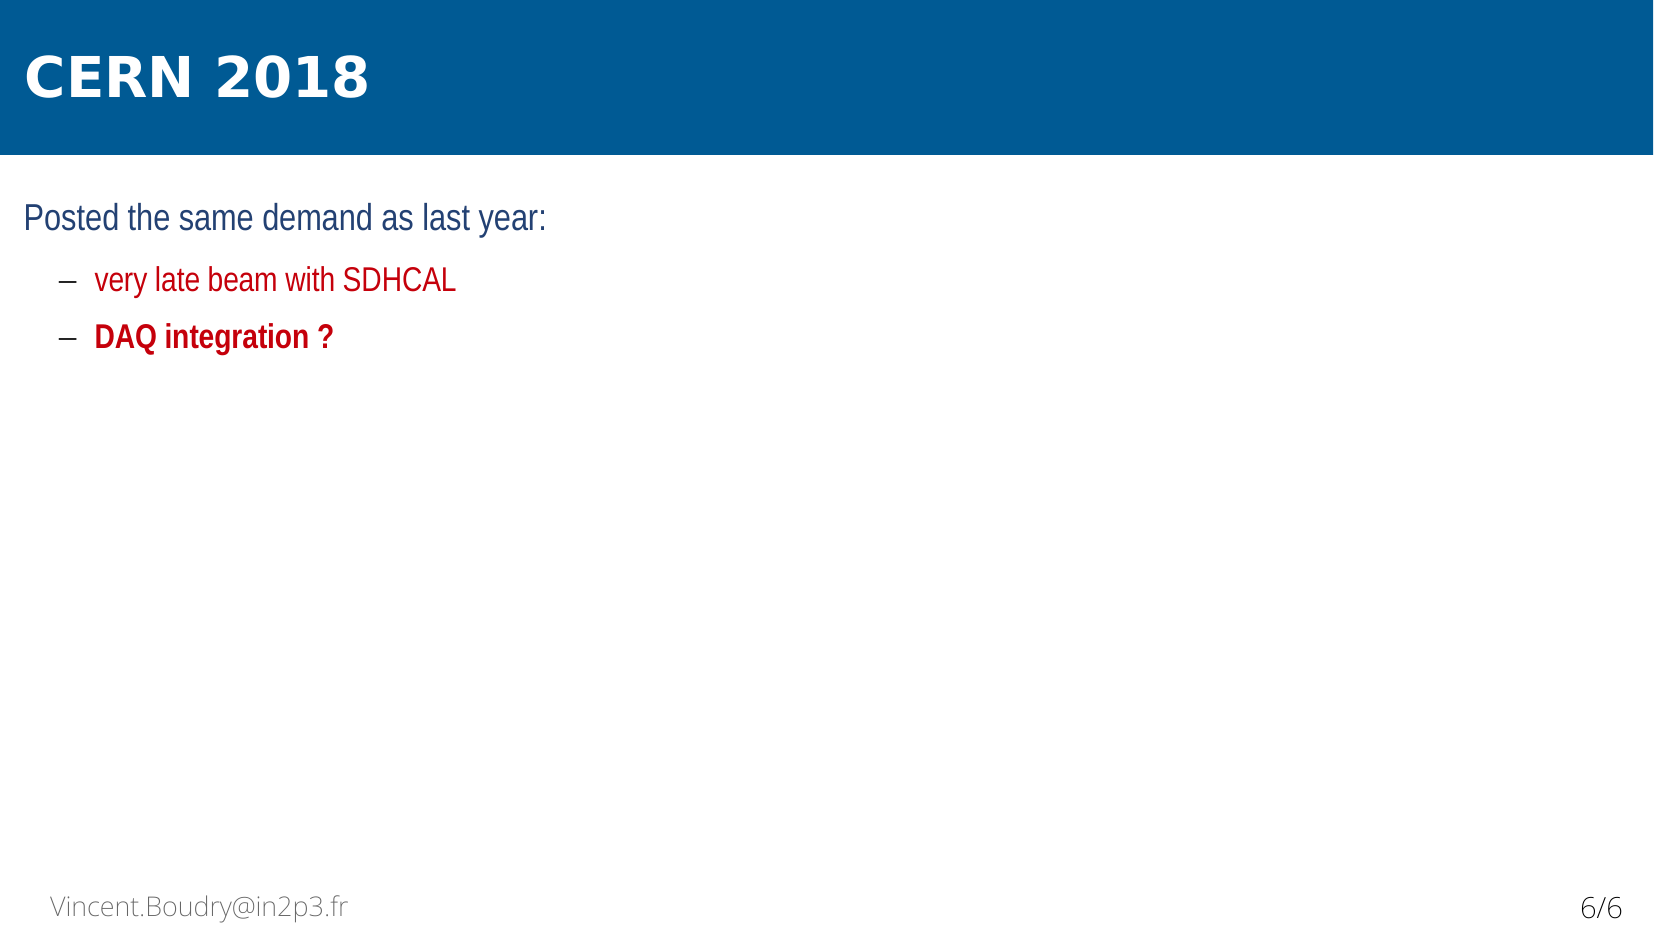

# CERN 2018
Posted the same demand as last year:
very late beam with SDHCAL
DAQ integration ?
6